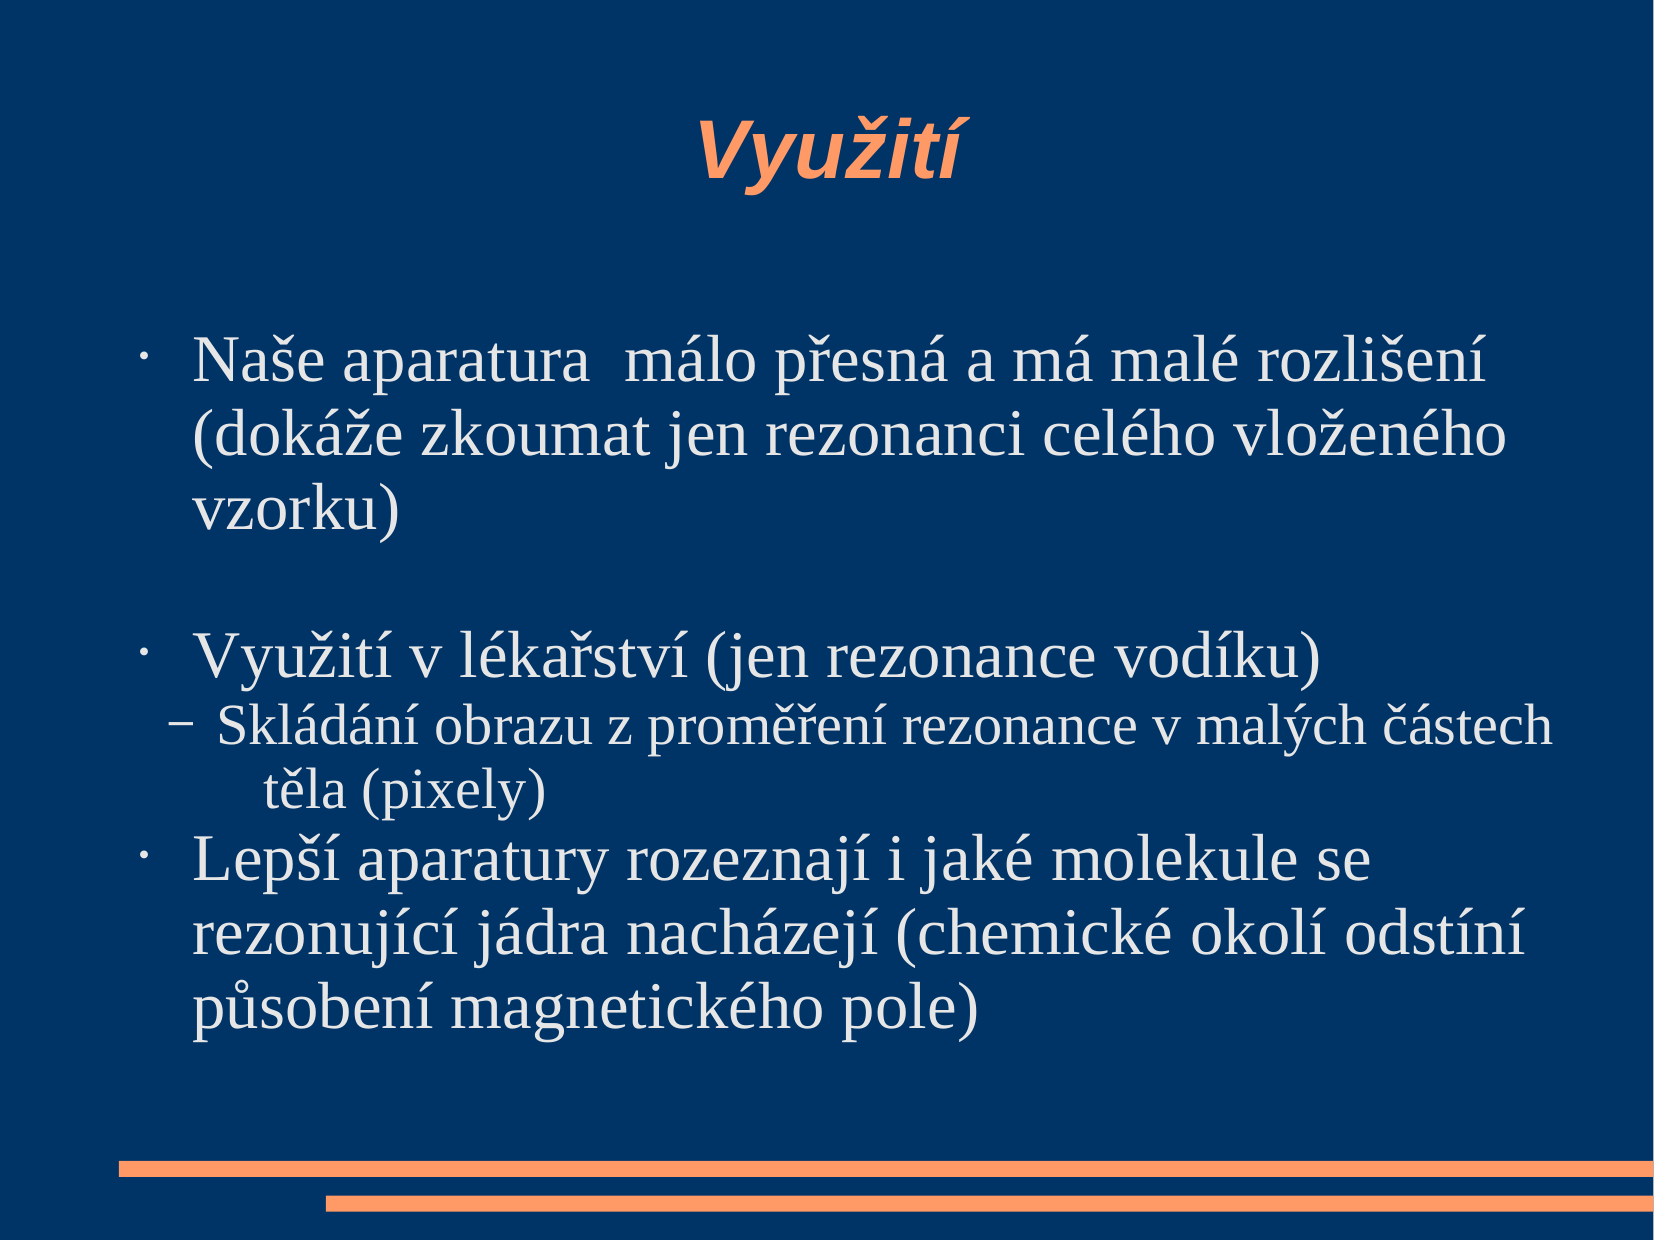

# Využití
Naše aparatura málo přesná a má malé rozlišení (dokáže zkoumat jen rezonanci celého vloženého vzorku)
Využití v lékařství (jen rezonance vodíku)
Skládání obrazu z proměření rezonance v malých částech těla (pixely)
Lepší aparatury rozeznají i jaké molekule se rezonující jádra nacházejí (chemické okolí odstíní působení magnetického pole)